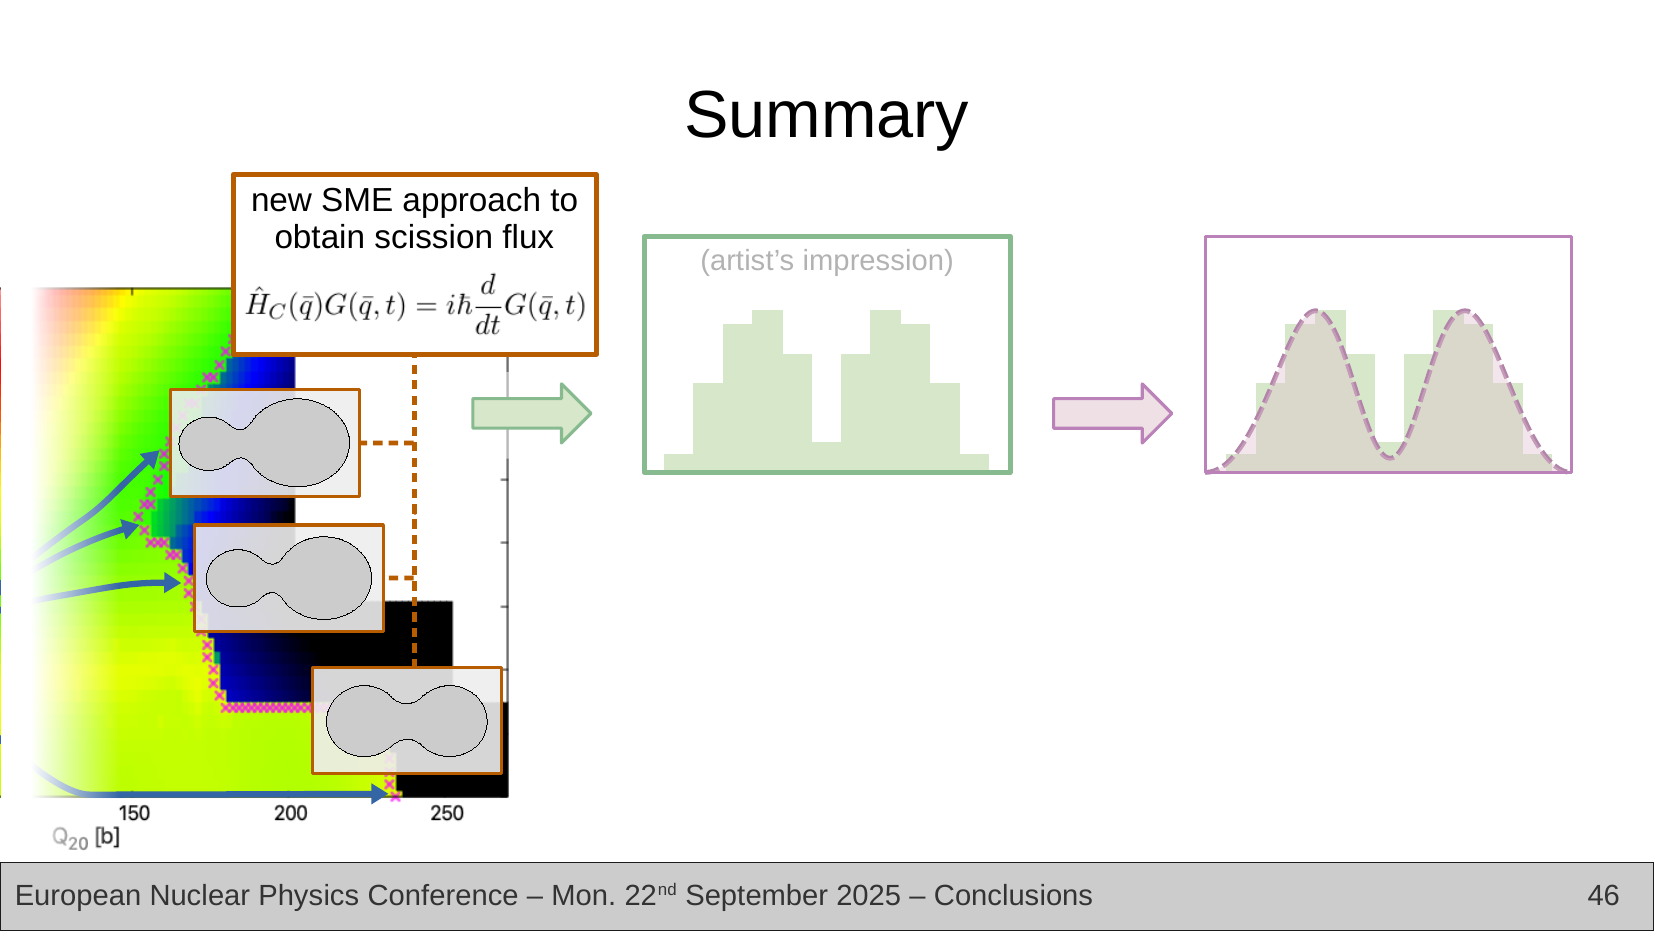

# Summary
new SME approach to obtain scission flux
(artist’s impression)
European Nuclear Physics Conference – Mon. 22nd September 2025 – Conclusions